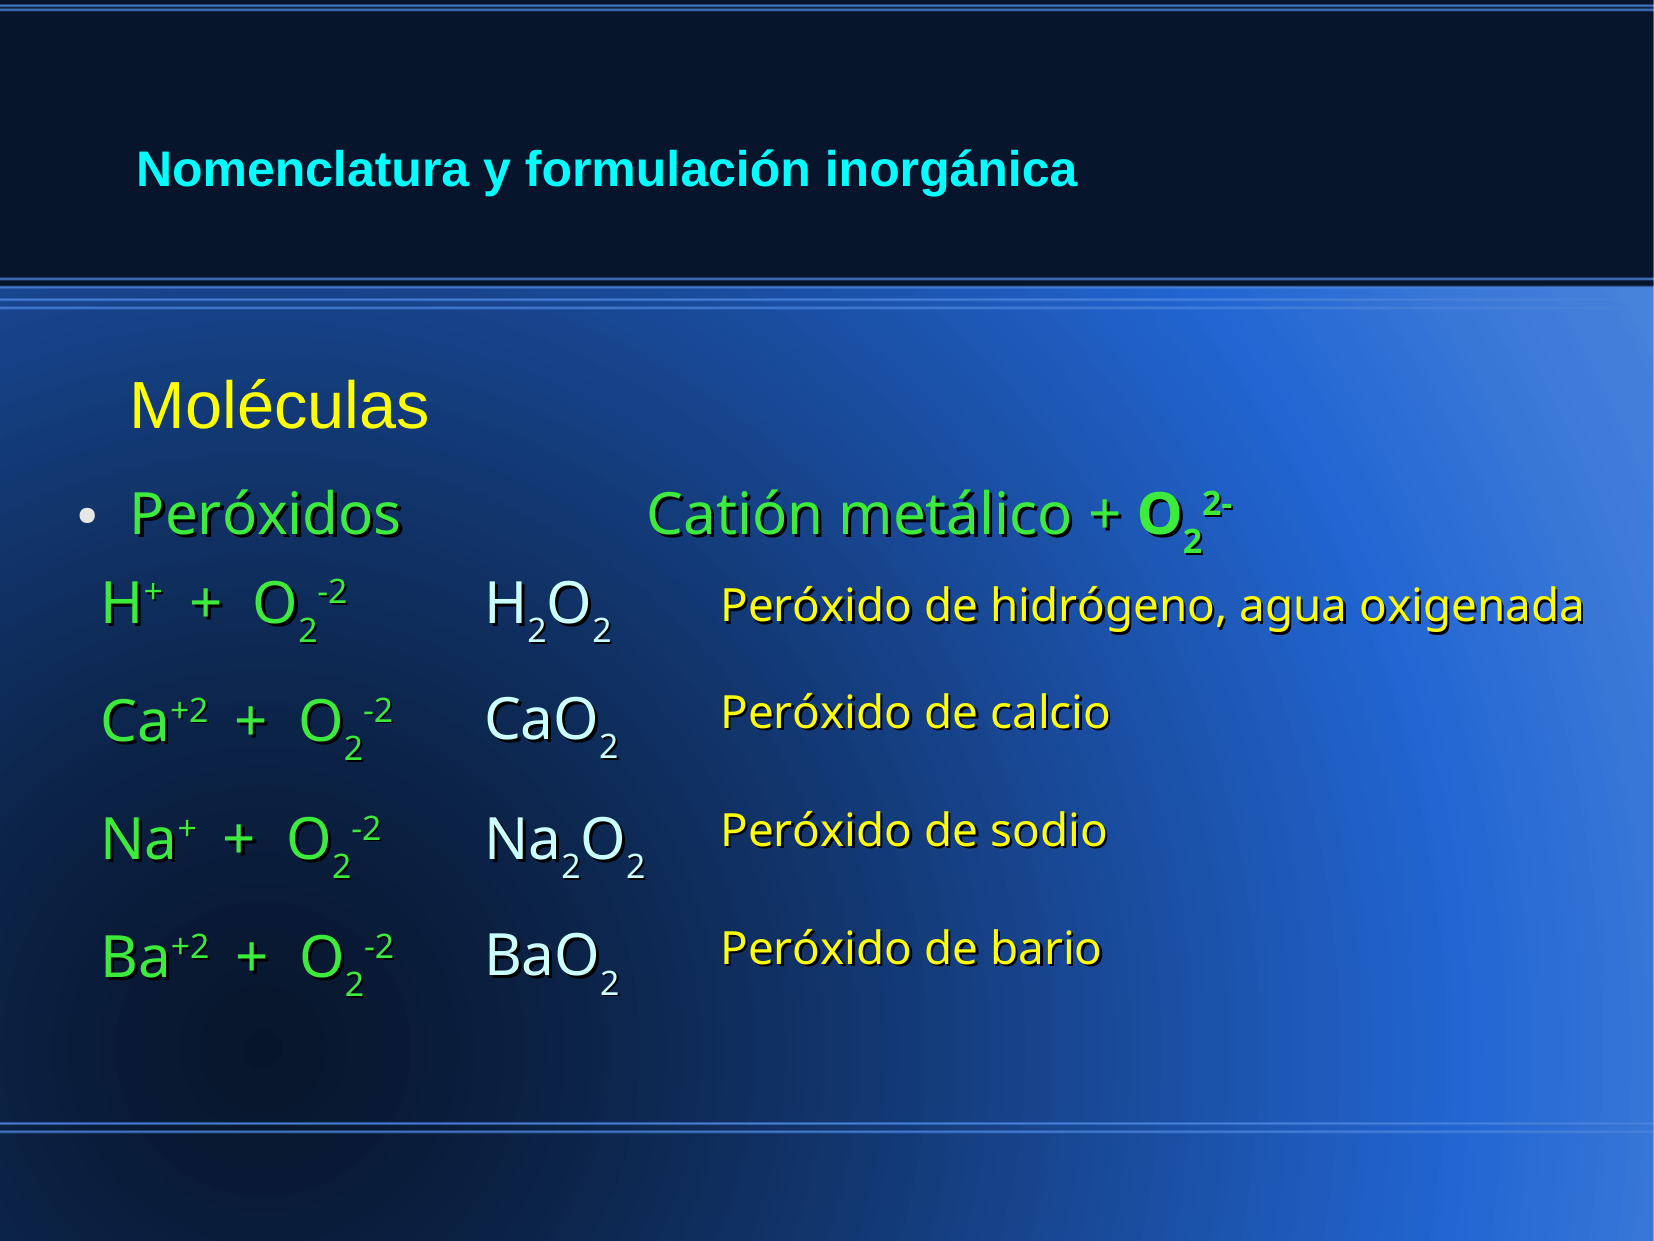

Nomenclatura y formulación inorgánica
# Moléculas
Peróxidos				Catión metálico + O22-
H+ + O2-2
H2O2
Peróxido de hidrógeno, agua oxigenada
CaO2
Ca+2 + O2-2
Peróxido de calcio
Na+ + O2-2
Na2O2
Peróxido de sodio
BaO2
Ba+2 + O2-2
Peróxido de bario